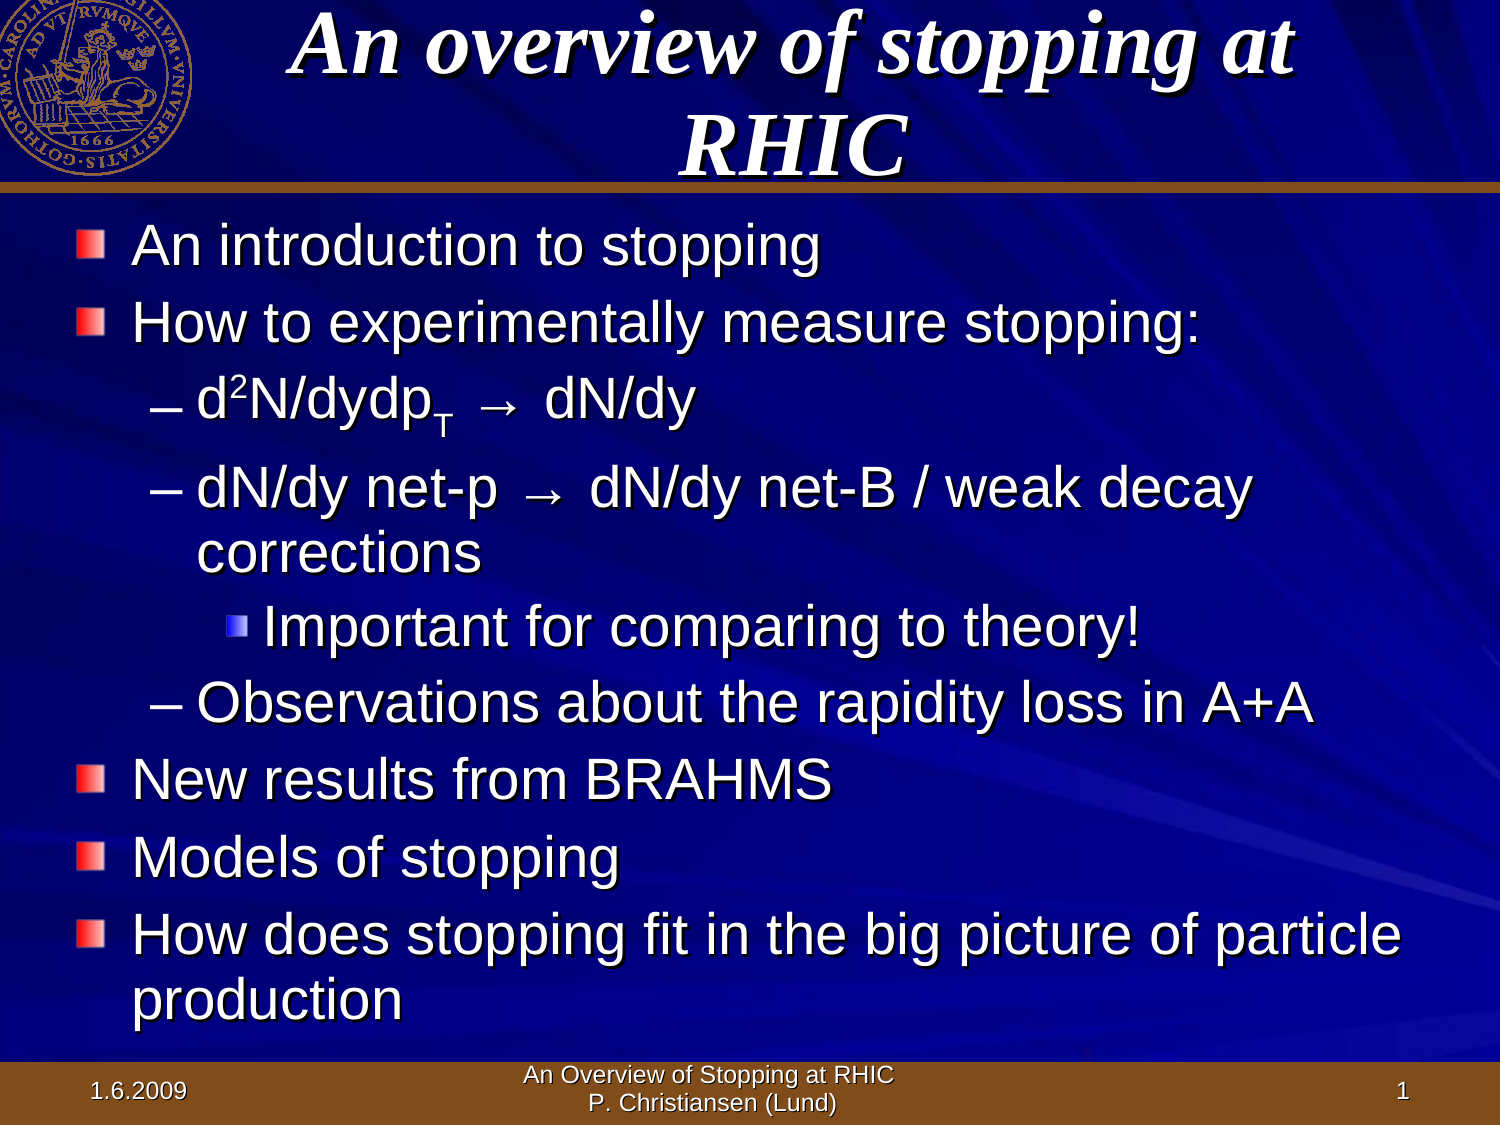

# An overview of stopping at RHIC
An introduction to stopping
How to experimentally measure stopping:
d2N/dydpT → dN/dy
dN/dy net-p → dN/dy net-B / weak decay corrections
Important for comparing to theory!
Observations about the rapidity loss in A+A
New results from BRAHMS
Models of stopping
How does stopping fit in the big picture of particle production
1